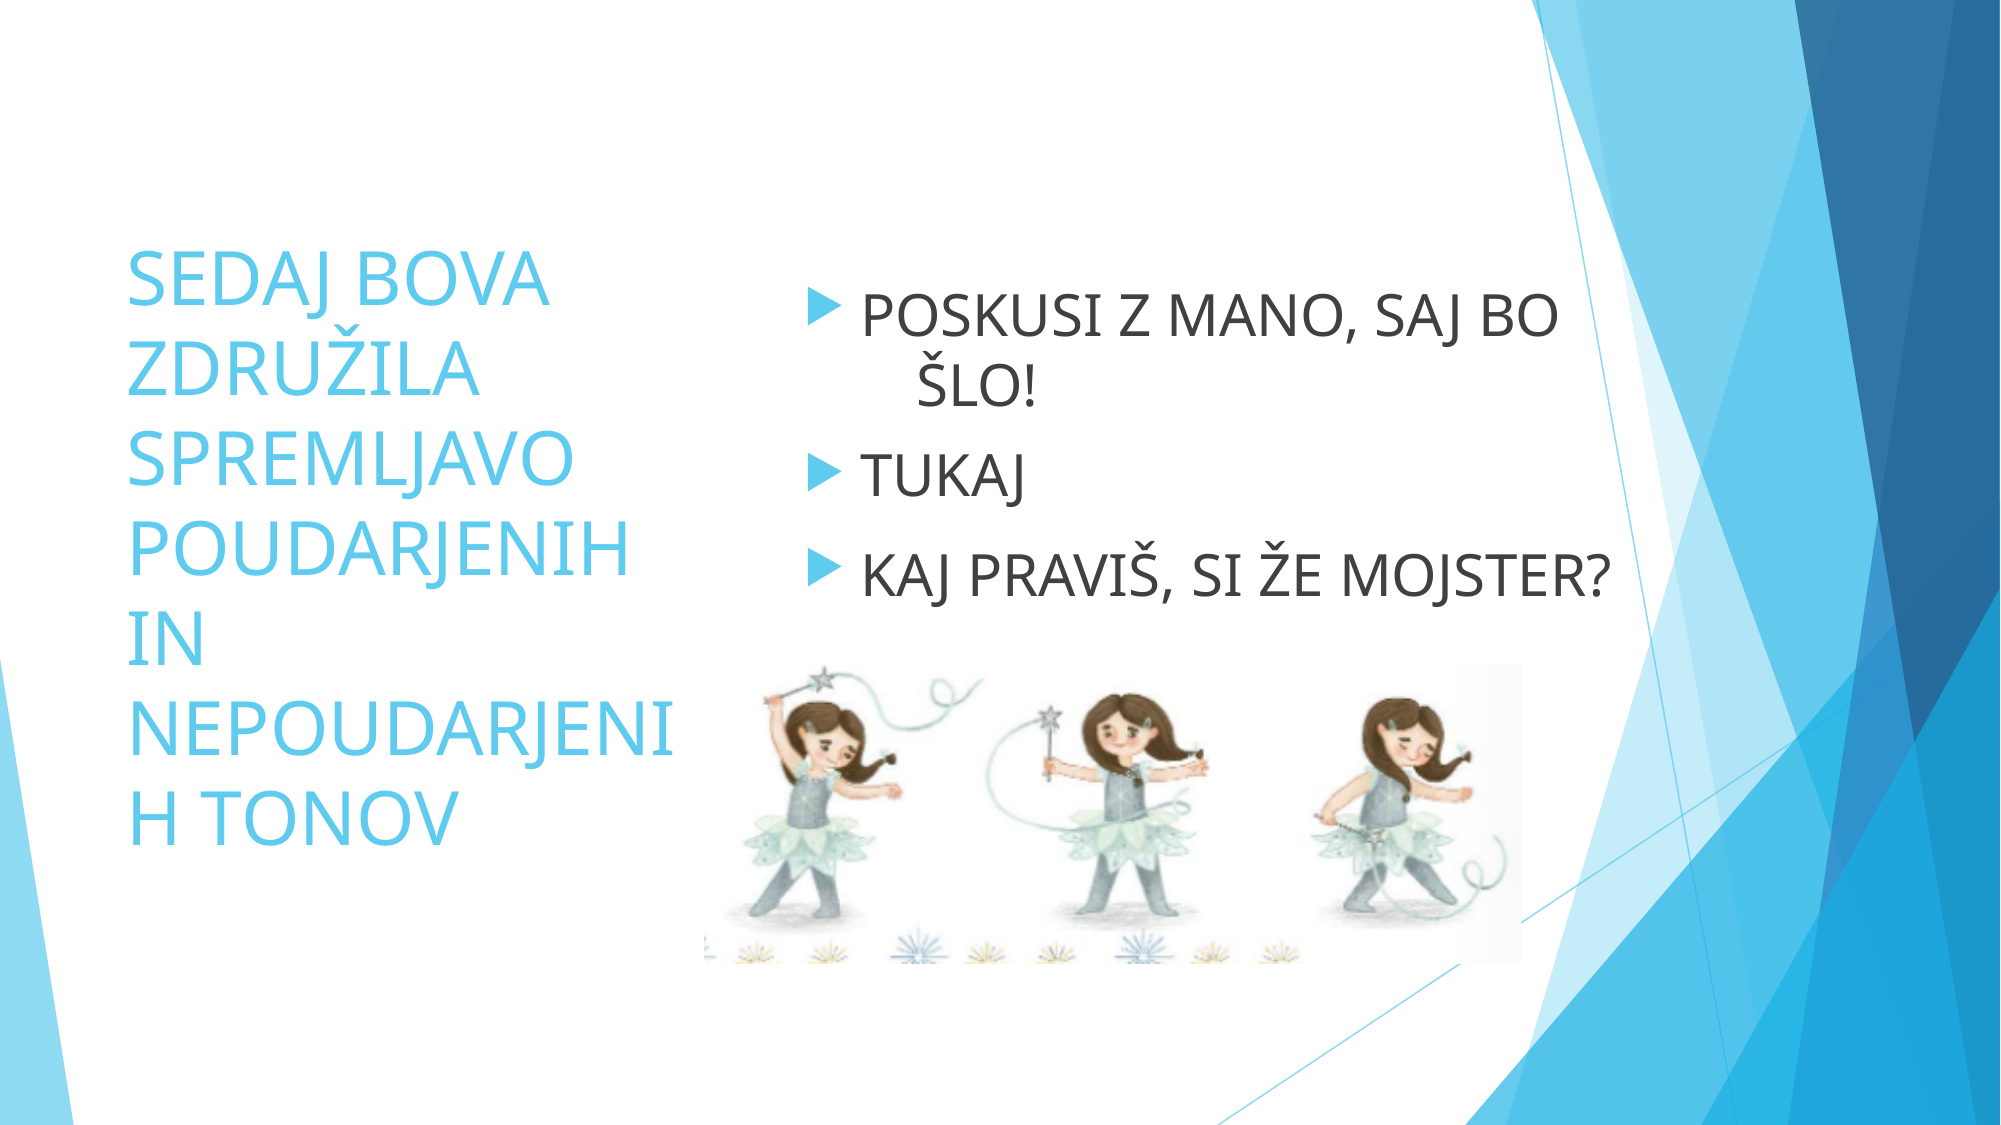

# SEDAJ BOVA ZDRUŽILA SPREMLJAVO POUDARJENIH IN NEPOUDARJENIH TONOV
POSKUSI Z MANO, SAJ BO ŠLO!
TUKAJ
KAJ PRAVIŠ, SI ŽE MOJSTER?